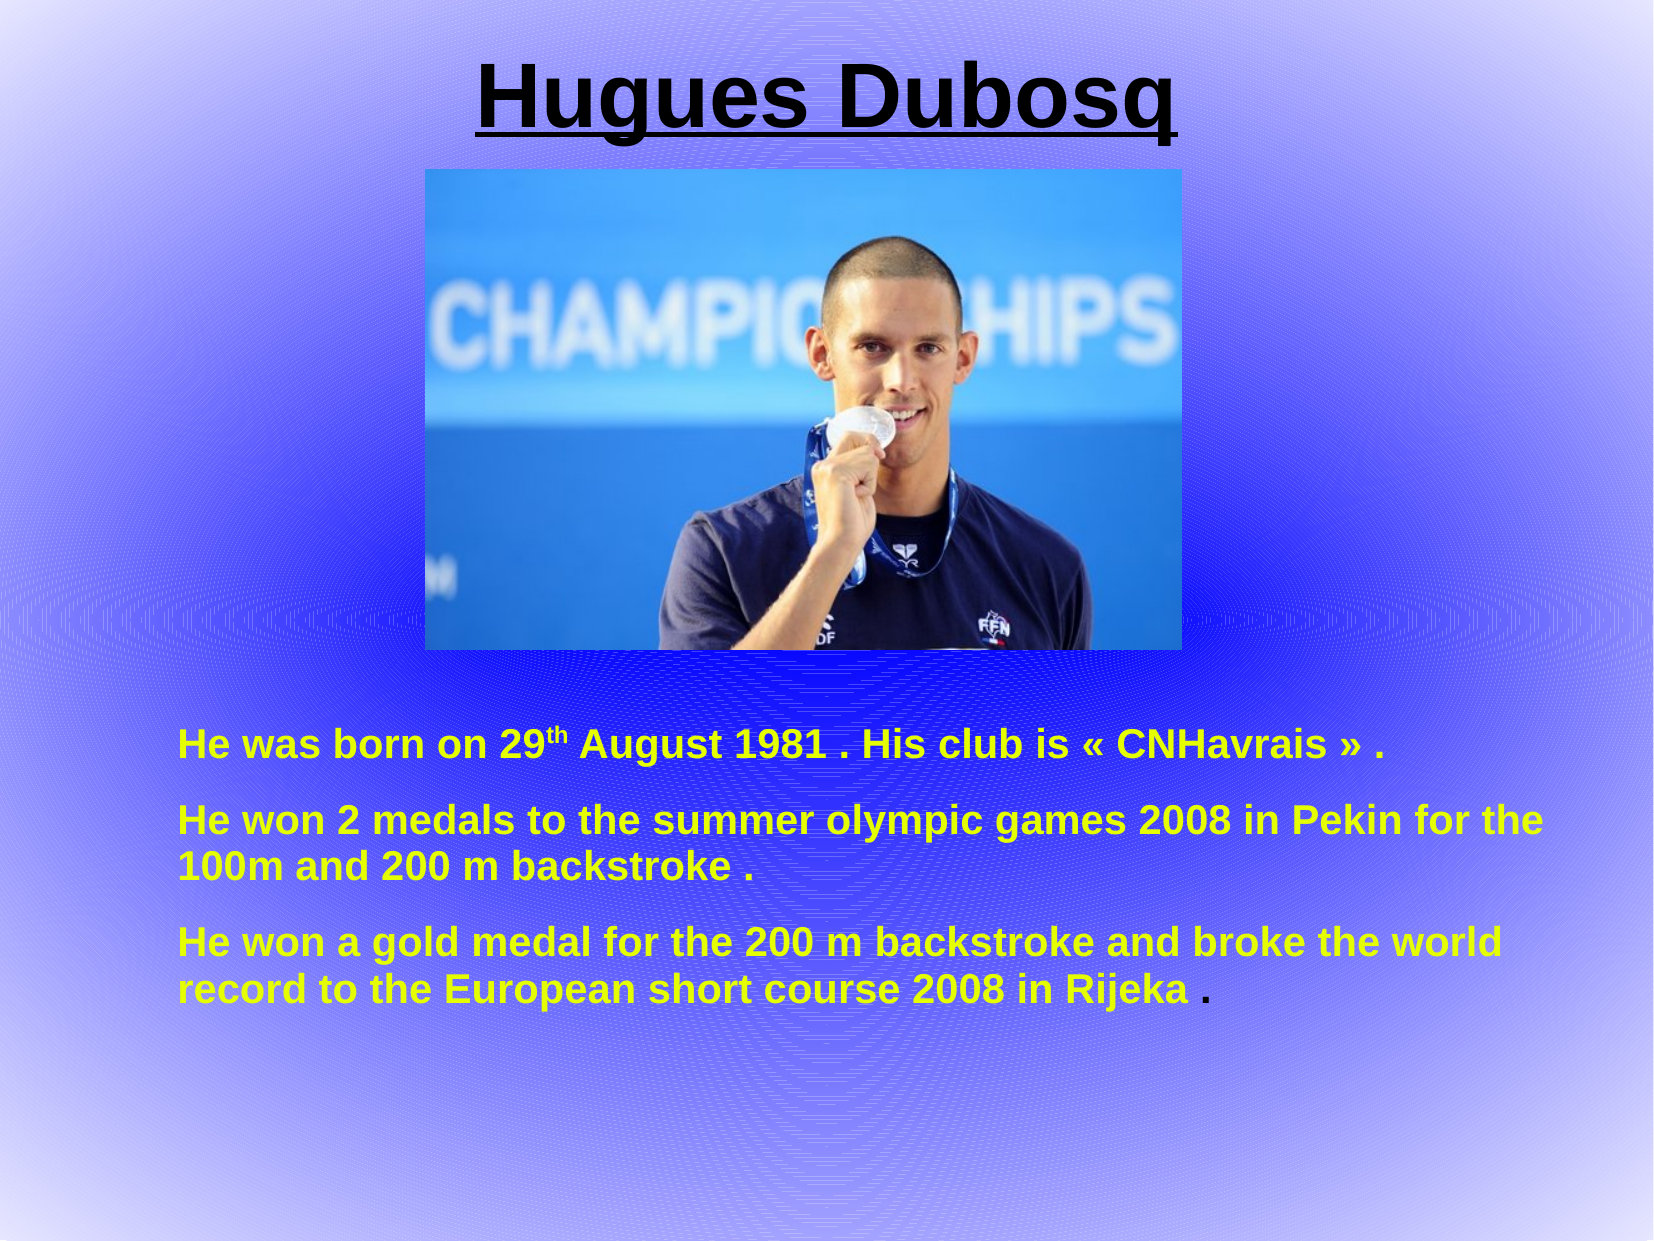

# Hugues Dubosq
He was born on 29th August 1981 . His club is « CNHavrais » .
He won 2 medals to the summer olympic games 2008 in Pekin for the 100m and 200 m backstroke .
He won a gold medal for the 200 m backstroke and broke the world record to the European short course 2008 in Rijeka .